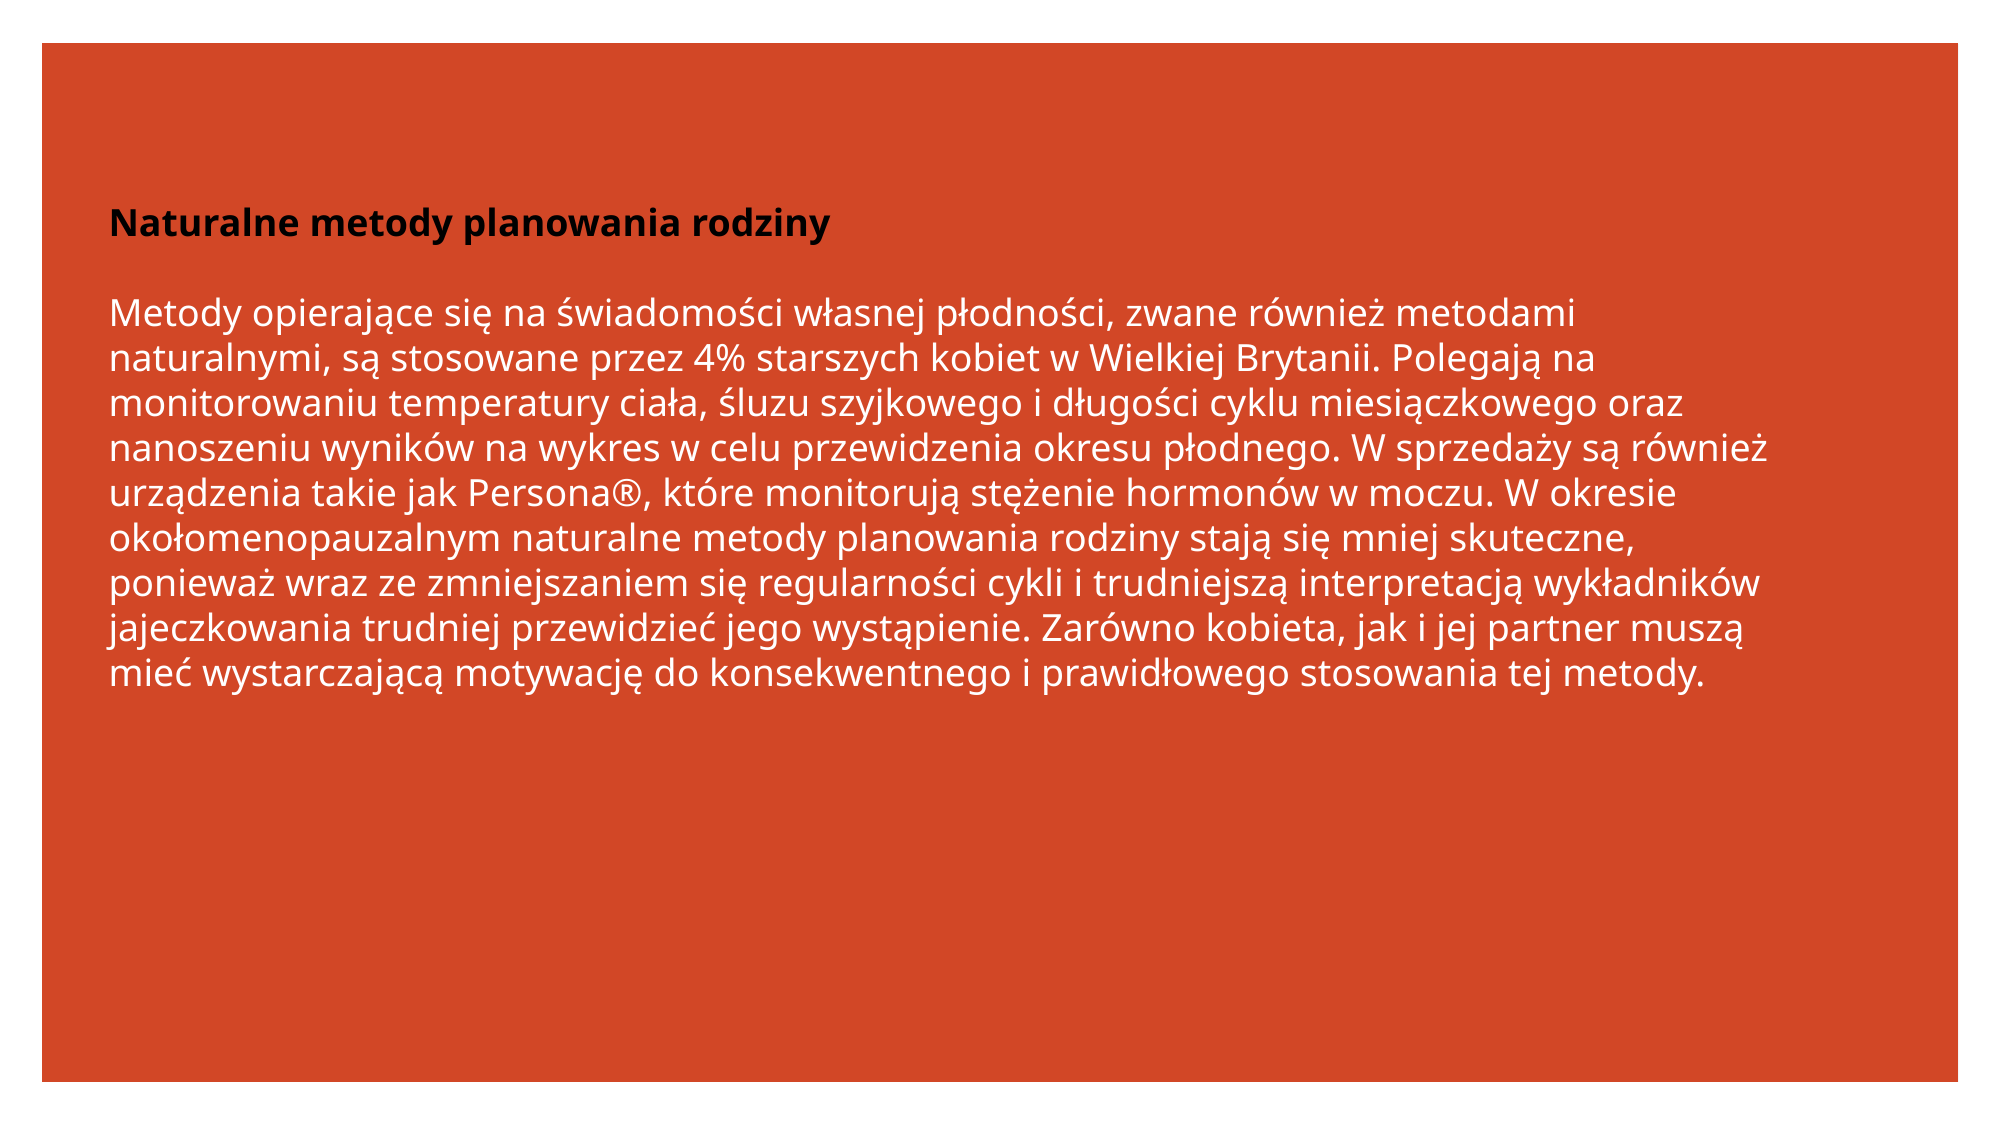

Naturalne metody planowania rodziny
Metody opierające się na świadomości własnej płodności, zwane również metodami naturalnymi, są stosowane przez 4% starszych kobiet w Wielkiej Brytanii. Polegają na monitorowaniu temperatury ciała, śluzu szyjkowego i długości cyklu miesiączkowego oraz nanoszeniu wyników na wykres w celu przewidzenia okresu płodnego. W sprzedaży są również urządzenia takie jak Persona®, które monitorują stężenie hormonów w moczu. W okresie okołomenopauzalnym naturalne metody planowania rodziny stają się mniej skuteczne, ponieważ wraz ze zmniejszaniem się regularności cykli i trudniejszą interpretacją wykładników jajeczkowania trudniej przewidzieć jego wystąpienie. Zarówno kobieta, jak i jej partner muszą mieć wystarczającą motywację do konsekwentnego i prawidłowego stosowania tej metody.